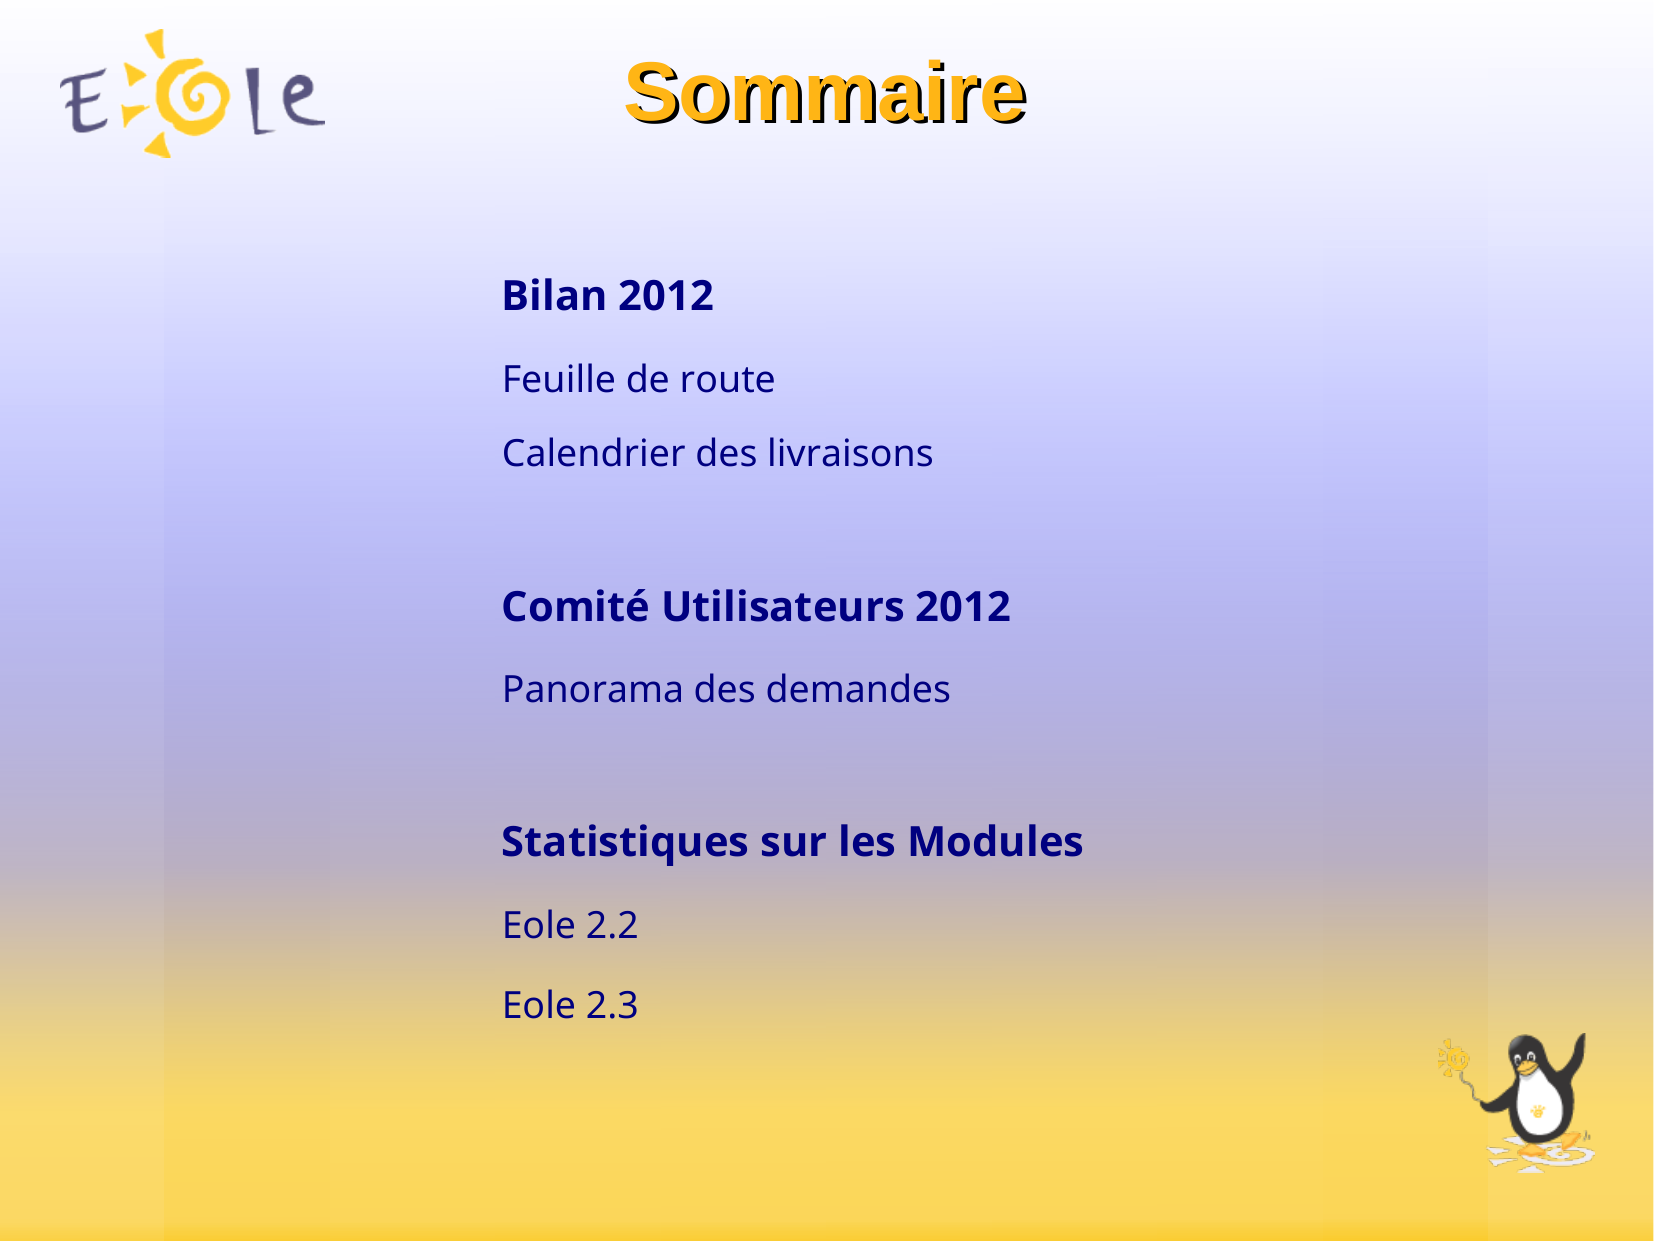

# Sommaire
Bilan 2012
Feuille de route
Calendrier des livraisons
Comité Utilisateurs 2012
Panorama des demandes
Statistiques sur les Modules
Eole 2.2
Eole 2.3